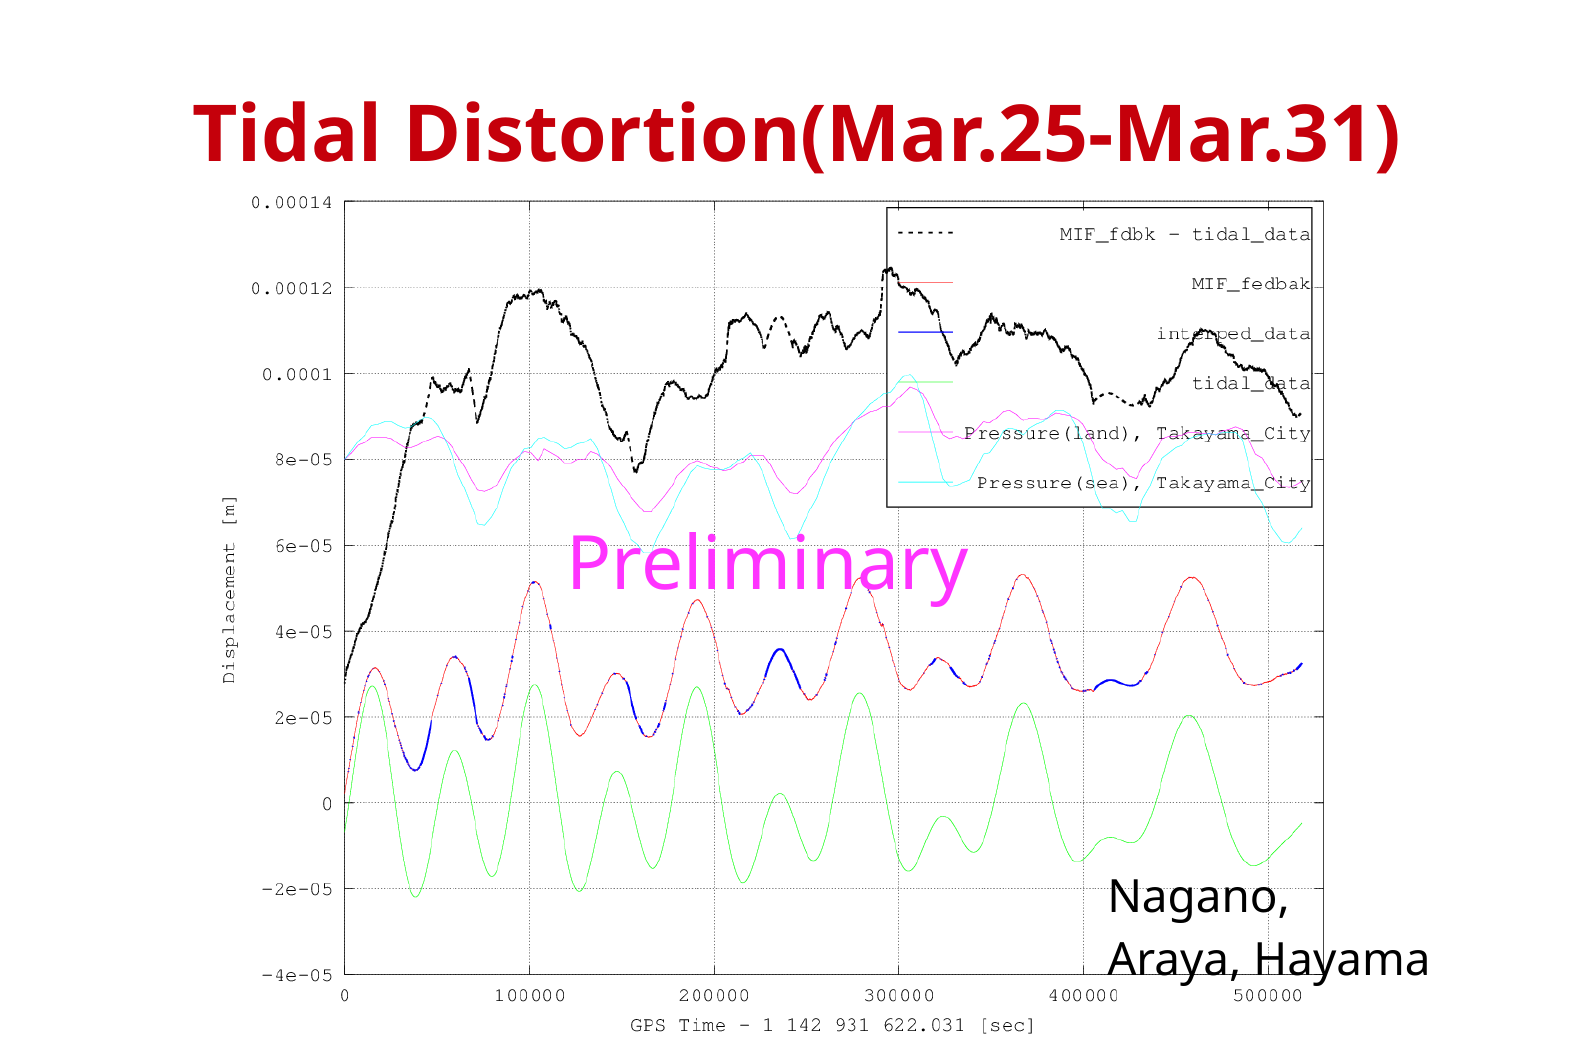

# Tidal Distortion(Mar.25-Mar.31)
Preliminary
Nagano, Araya, Hayama